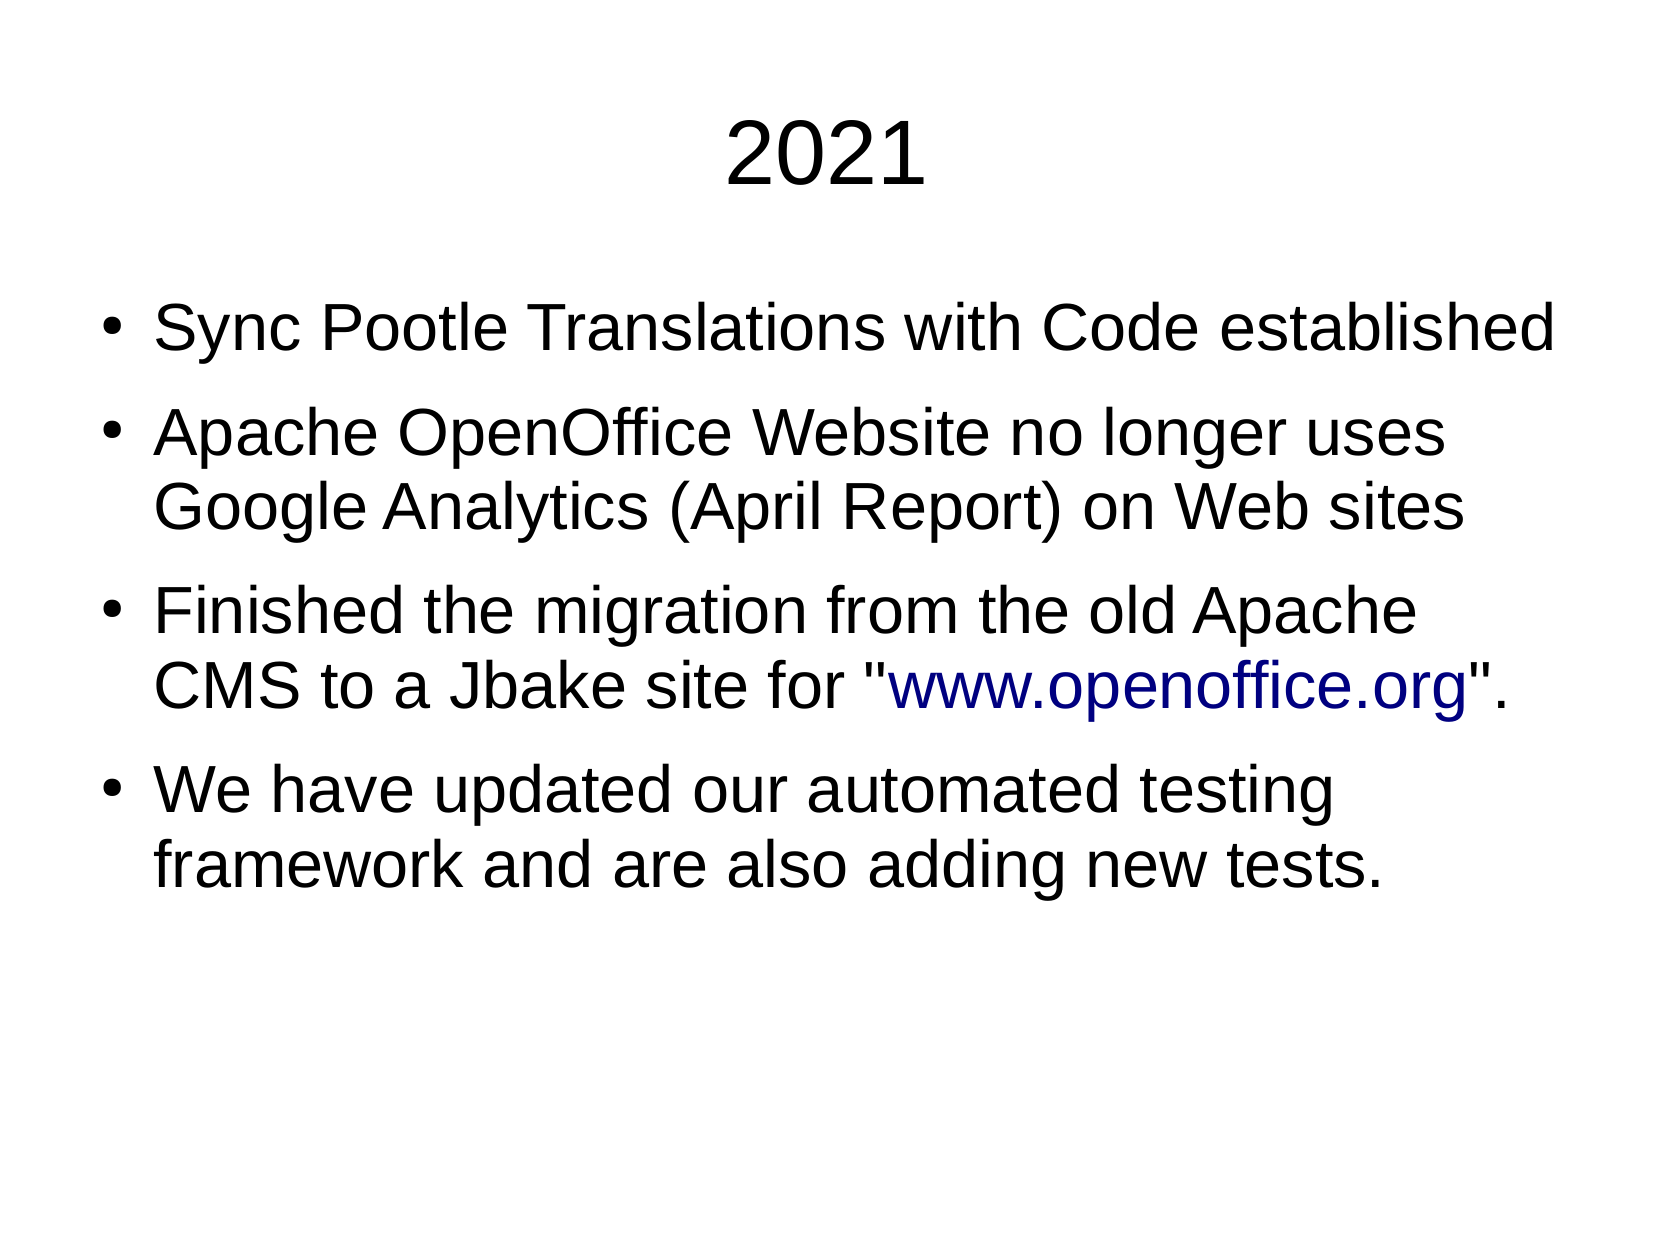

# 2021
Sync Pootle Translations with Code established
Apache OpenOffice Website no longer uses Google Analytics (April Report) on Web sites
Finished the migration from the old Apache CMS to a Jbake site for "www.openoffice.org".
We have updated our automated testing framework and are also adding new tests.